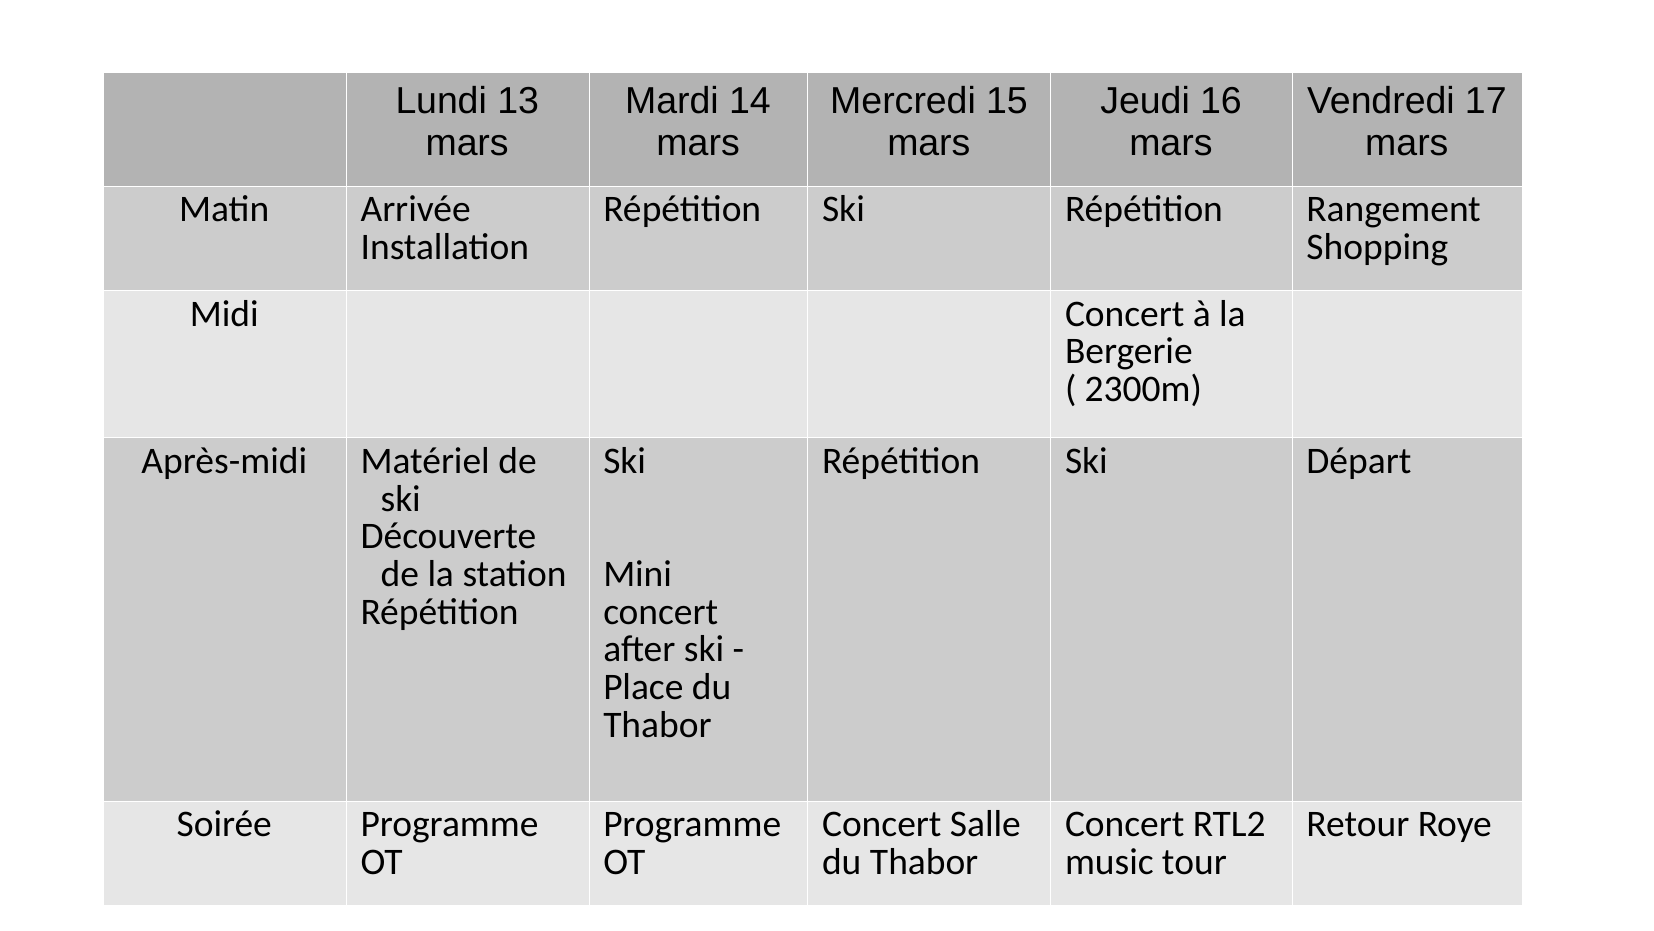

| | Lundi 13 mars | Mardi 14 mars | Mercredi 15 mars | Jeudi 16 mars | Vendredi 17 mars |
| --- | --- | --- | --- | --- | --- |
| Matin | Arrivée Installation | Répétition | Ski | Répétition | Rangement Shopping |
| Midi | | | | Concert à la Bergerie ( 2300m) | |
| Après-midi | Matériel de ski Découverte de la station Répétition | Ski Mini concert after ski - Place du Thabor | Répétition | Ski | Départ |
| Soirée | Programme OT | Programme OT | Concert Salle du Thabor | Concert RTL2 music tour | Retour Roye |